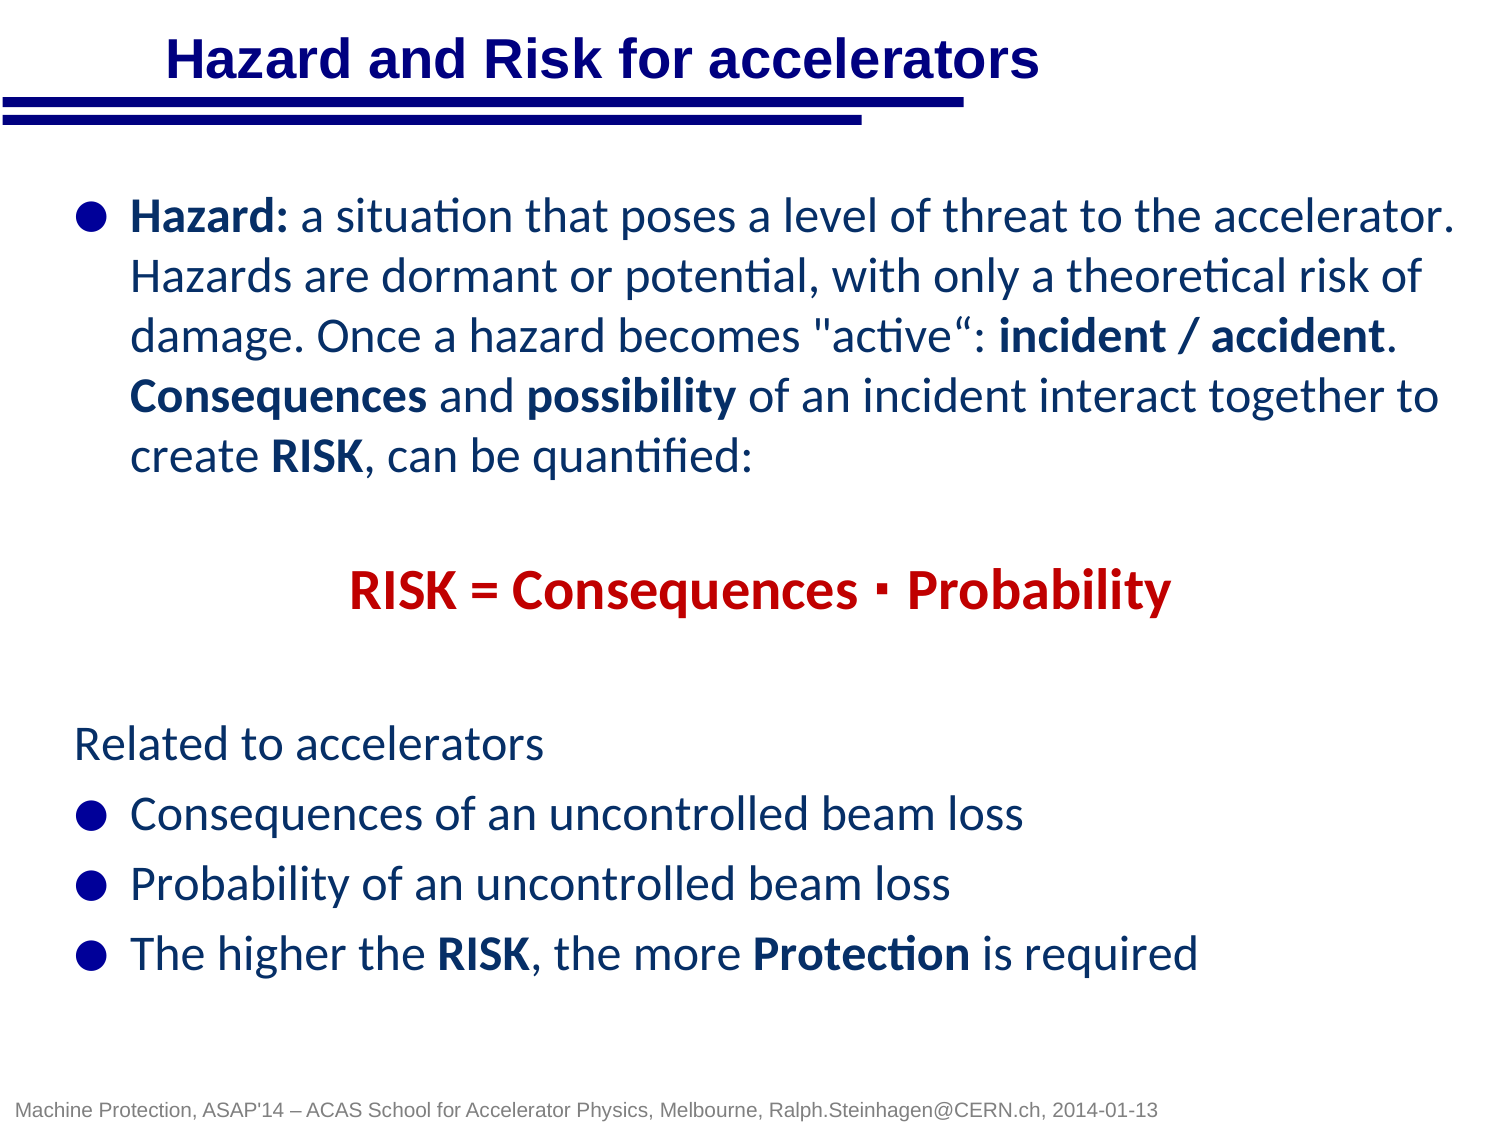

# Hazard and Risk for accelerators
Hazard: a situation that poses a level of threat to the accelerator. Hazards are dormant or potential, with only a theoretical risk of damage. Once a hazard becomes "active“: incident / accident. Consequences and possibility of an incident interact together to create RISK, can be quantified:
RISK = Consequences ∙ Probability
Related to accelerators
Consequences of an uncontrolled beam loss
Probability of an uncontrolled beam loss
The higher the RISK, the more Protection is required